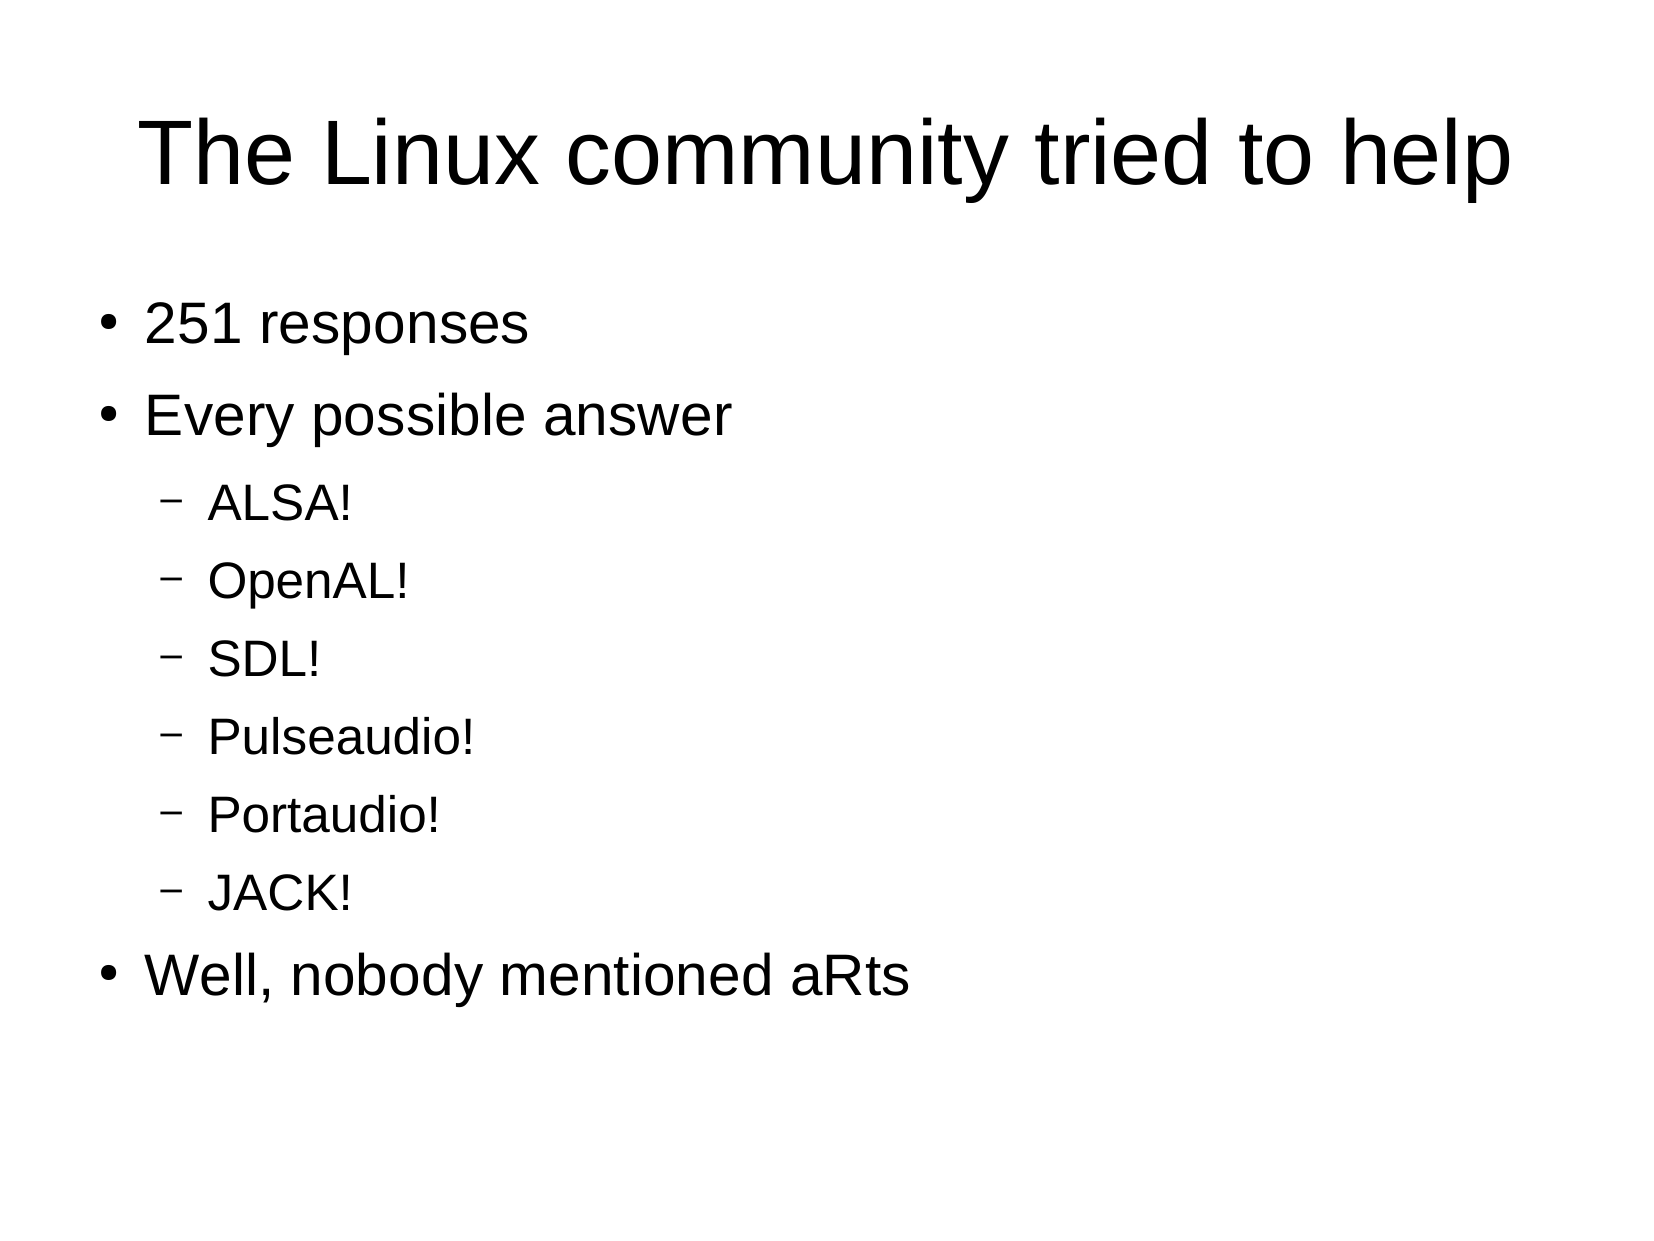

# The Linux community tried to help
251 responses
Every possible answer
ALSA!
OpenAL!
SDL!
Pulseaudio!
Portaudio!
JACK!
Well, nobody mentioned aRts